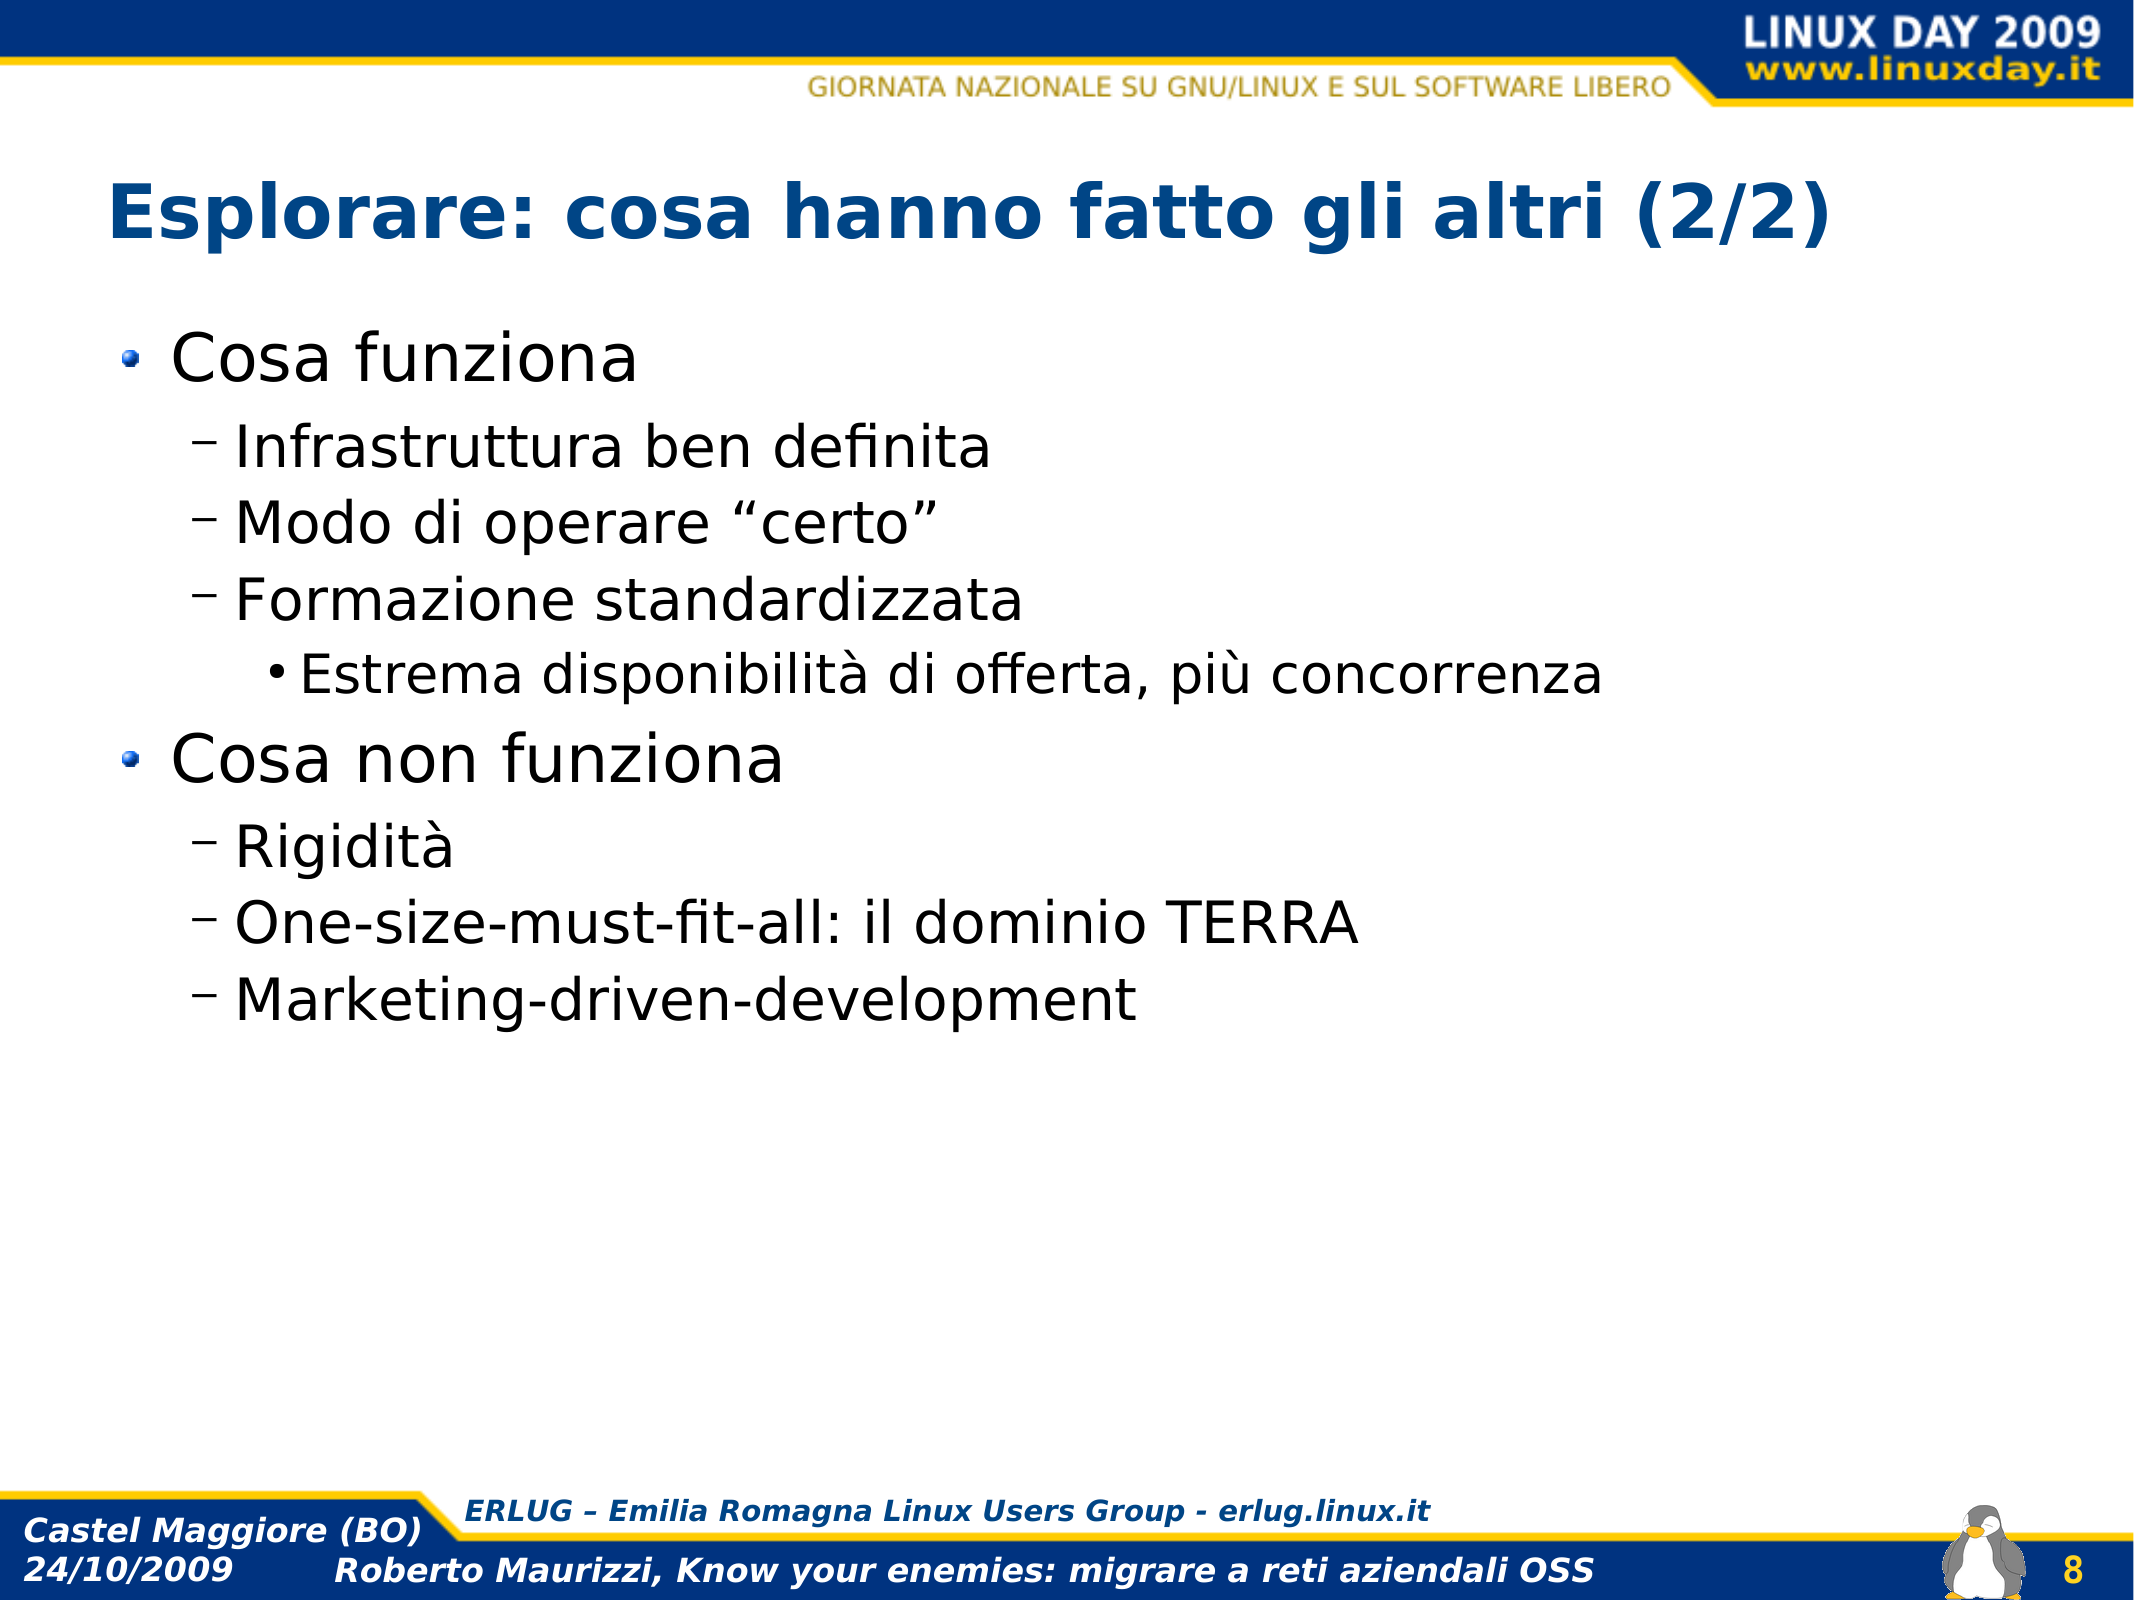

# Esplorare: cosa hanno fatto gli altri (2/2)
Cosa funziona
Infrastruttura ben definita
Modo di operare “certo”
Formazione standardizzata
Estrema disponibilità di offerta, più concorrenza
Cosa non funziona
Rigidità
One-size-must-fit-all: il dominio TERRA
Marketing-driven-development